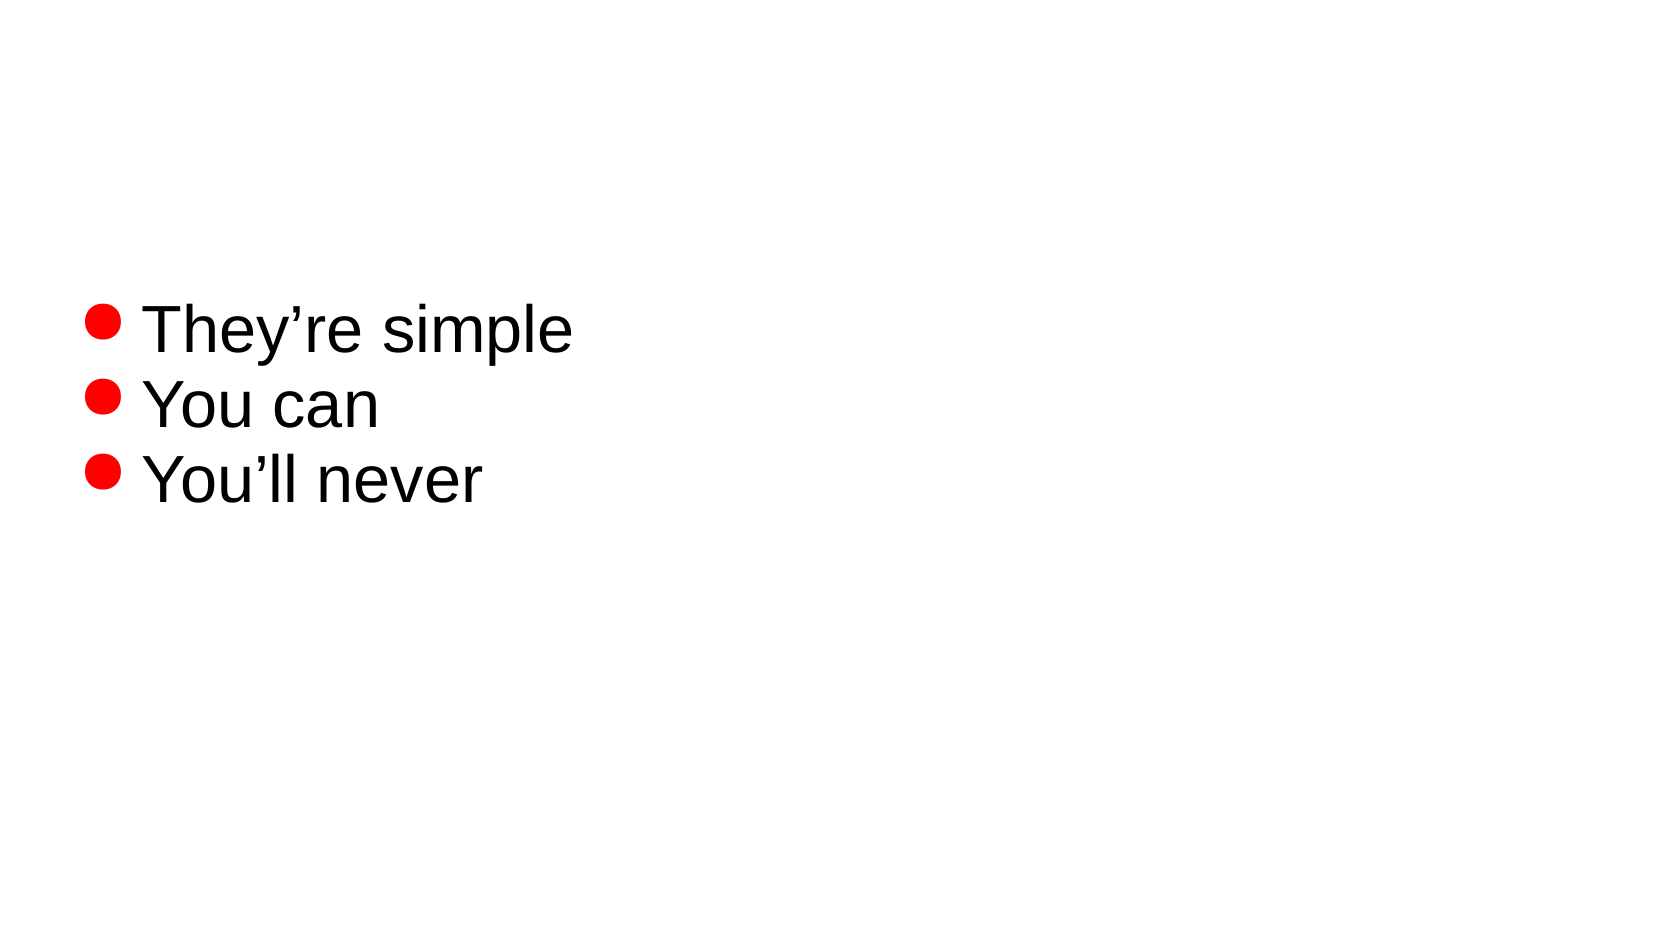

#
They’re simple
You can
You’ll never